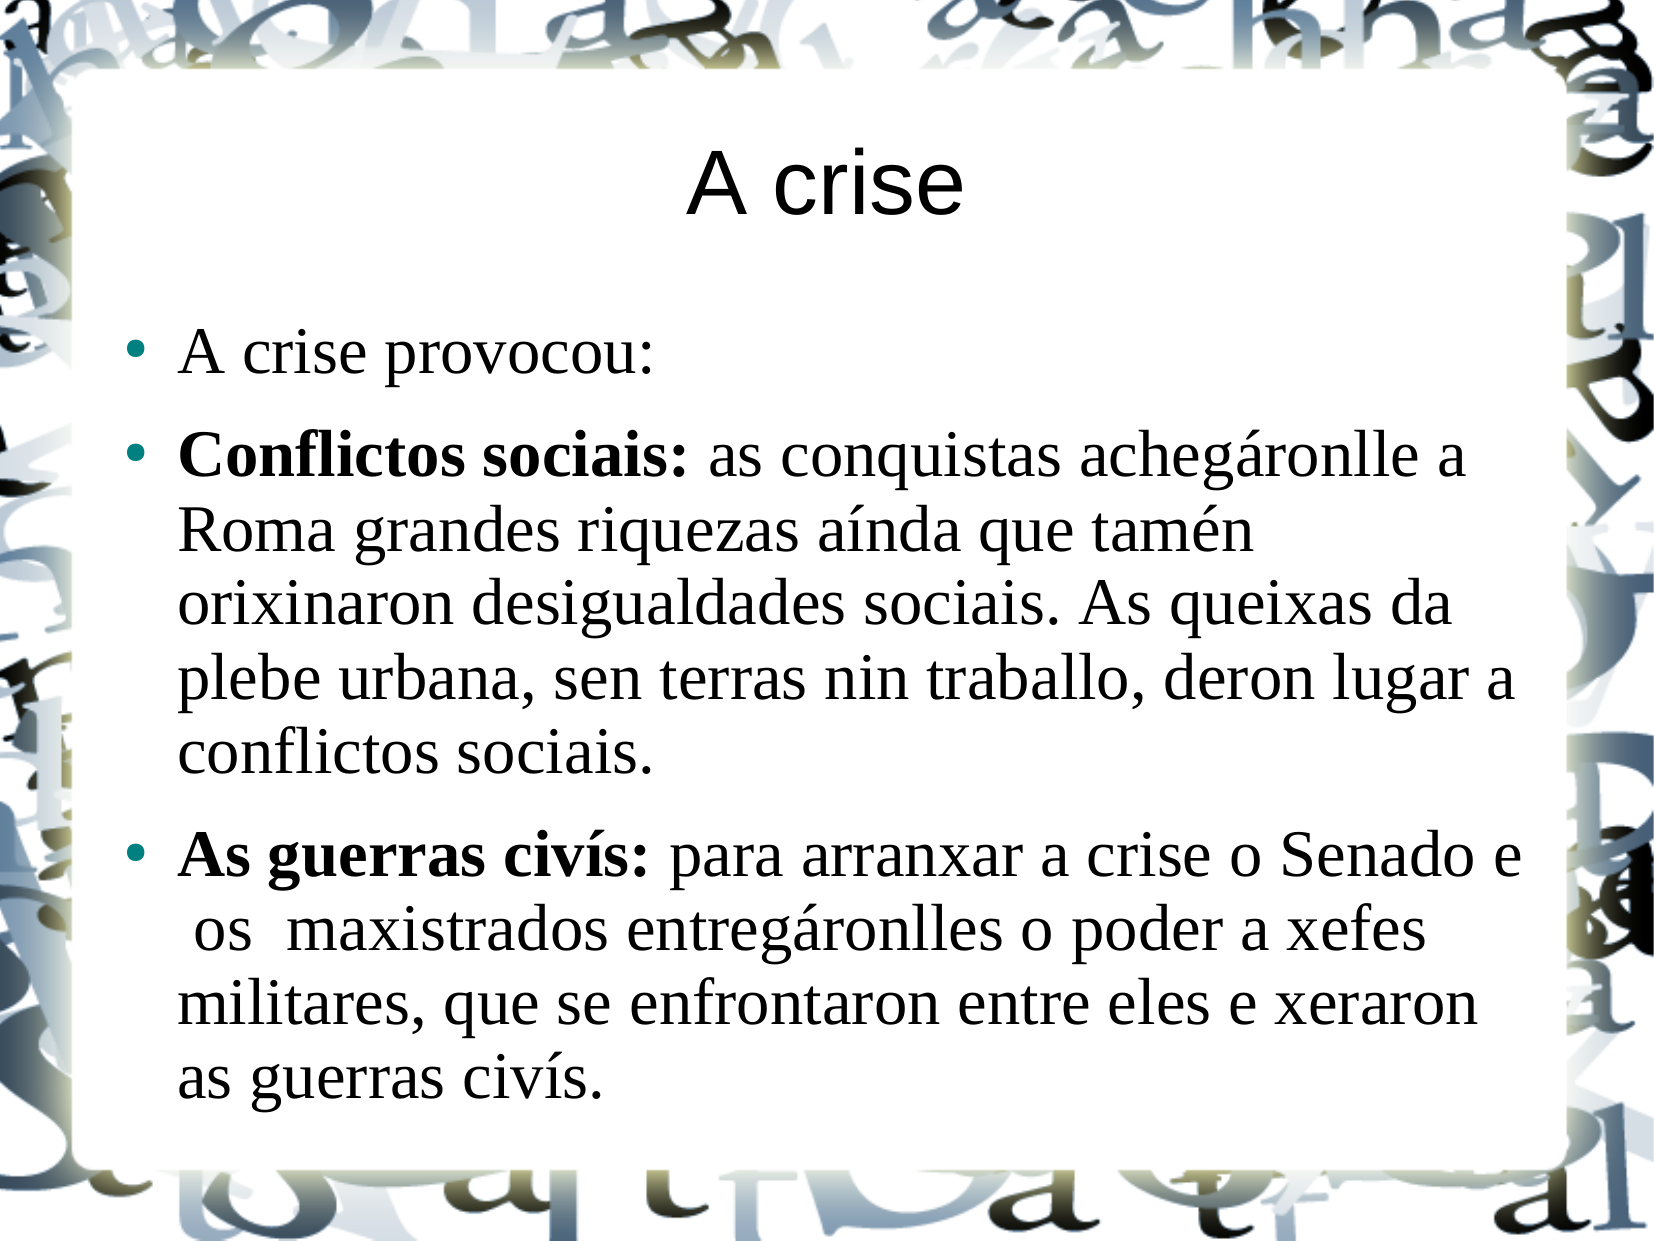

# A crise
A crise provocou:
Conflictos sociais: as conquistas achegáronlle a Roma grandes riquezas aínda que tamén orixinaron desigualdades sociais. As queixas da plebe urbana, sen terras nin traballo, deron lugar a conflictos sociais.
As guerras civís: para arranxar a crise o Senado e os maxistrados entregáronlles o poder a xefes militares, que se enfrontaron entre eles e xeraron as guerras civís.